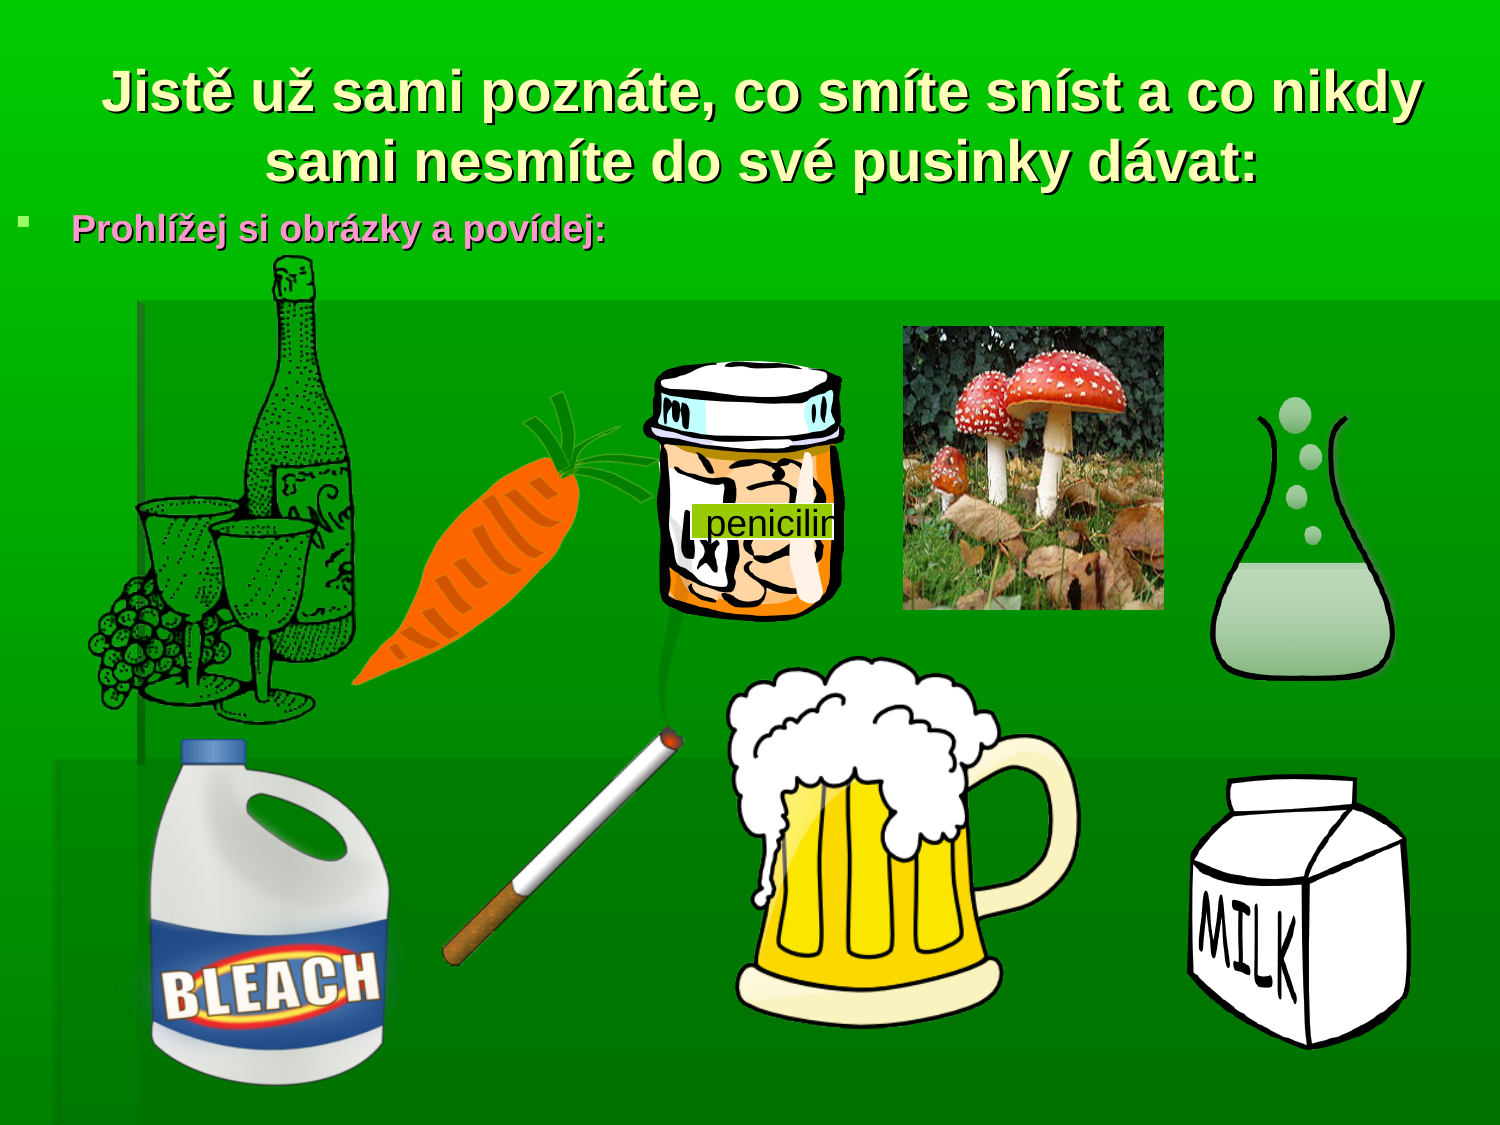

# Jistě už sami poznáte, co smíte sníst a co nikdy sami nesmíte do své pusinky dávat:
Prohlížej si obrázky a povídej:
penicilin